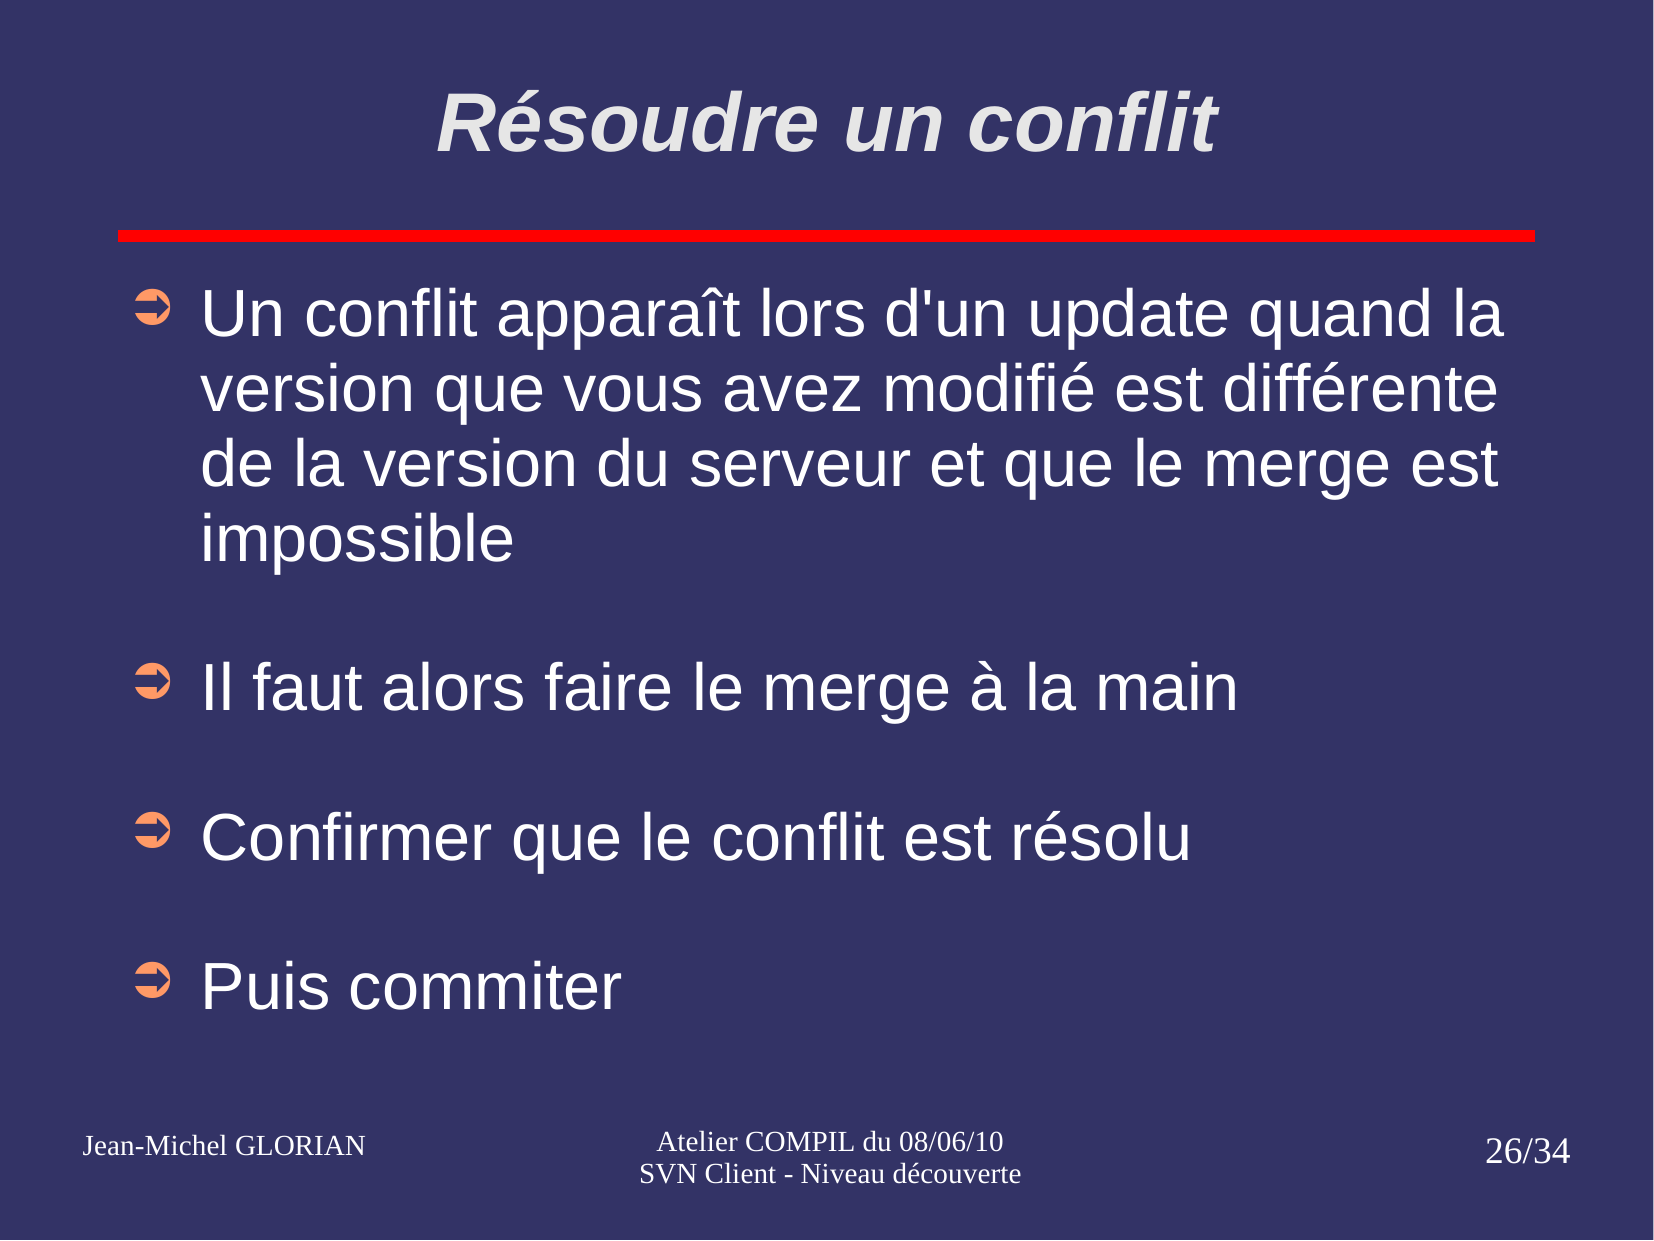

# Résoudre un conflit
Un conflit apparaît lors d'un update quand la version que vous avez modifié est différente de la version du serveur et que le merge est impossible
Il faut alors faire le merge à la main
Confirmer que le conflit est résolu
Puis commiter